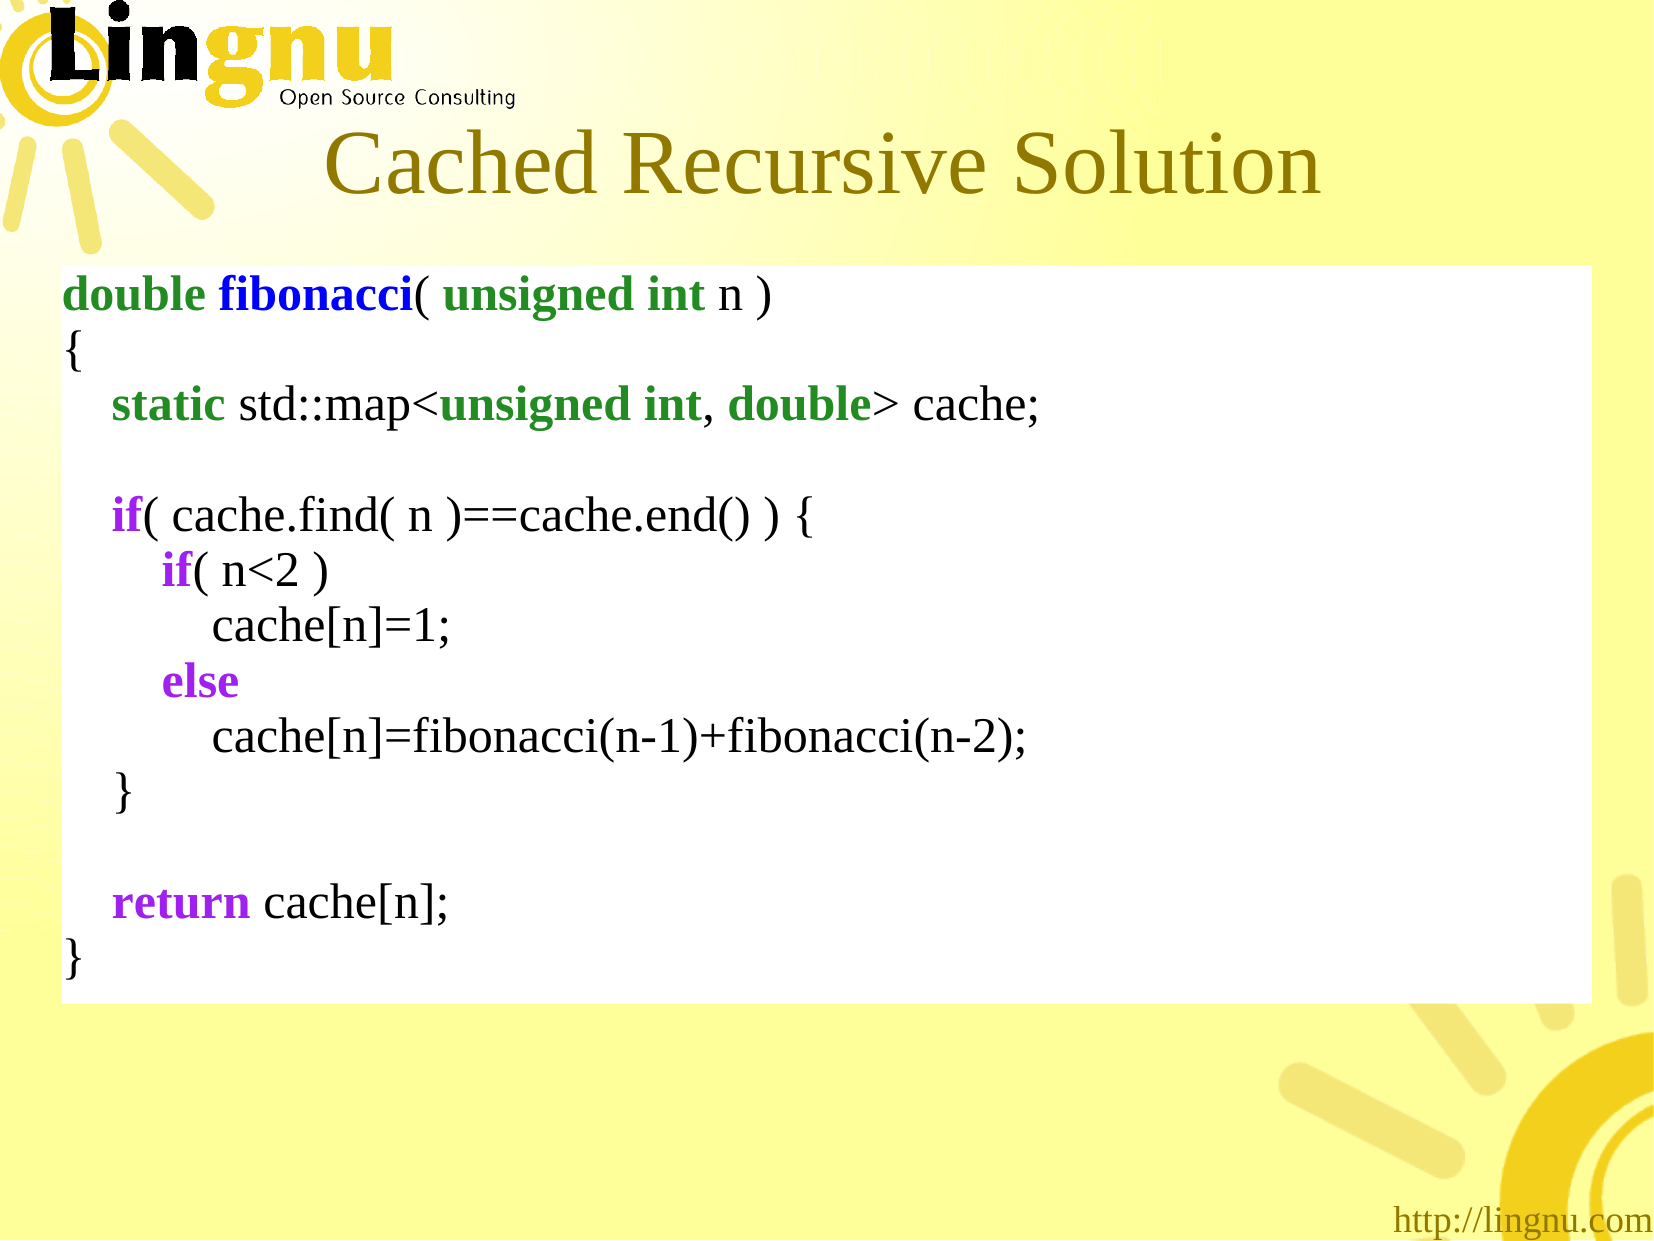

# Cached Recursive Solution
double fibonacci( unsigned int n )
{
 static std::map<unsigned int, double> cache;
 if( cache.find( n )==cache.end() ) {
 if( n<2 )
 cache[n]=1;
 else
 cache[n]=fibonacci(n-1)+fibonacci(n-2);
 }
 return cache[n];
}